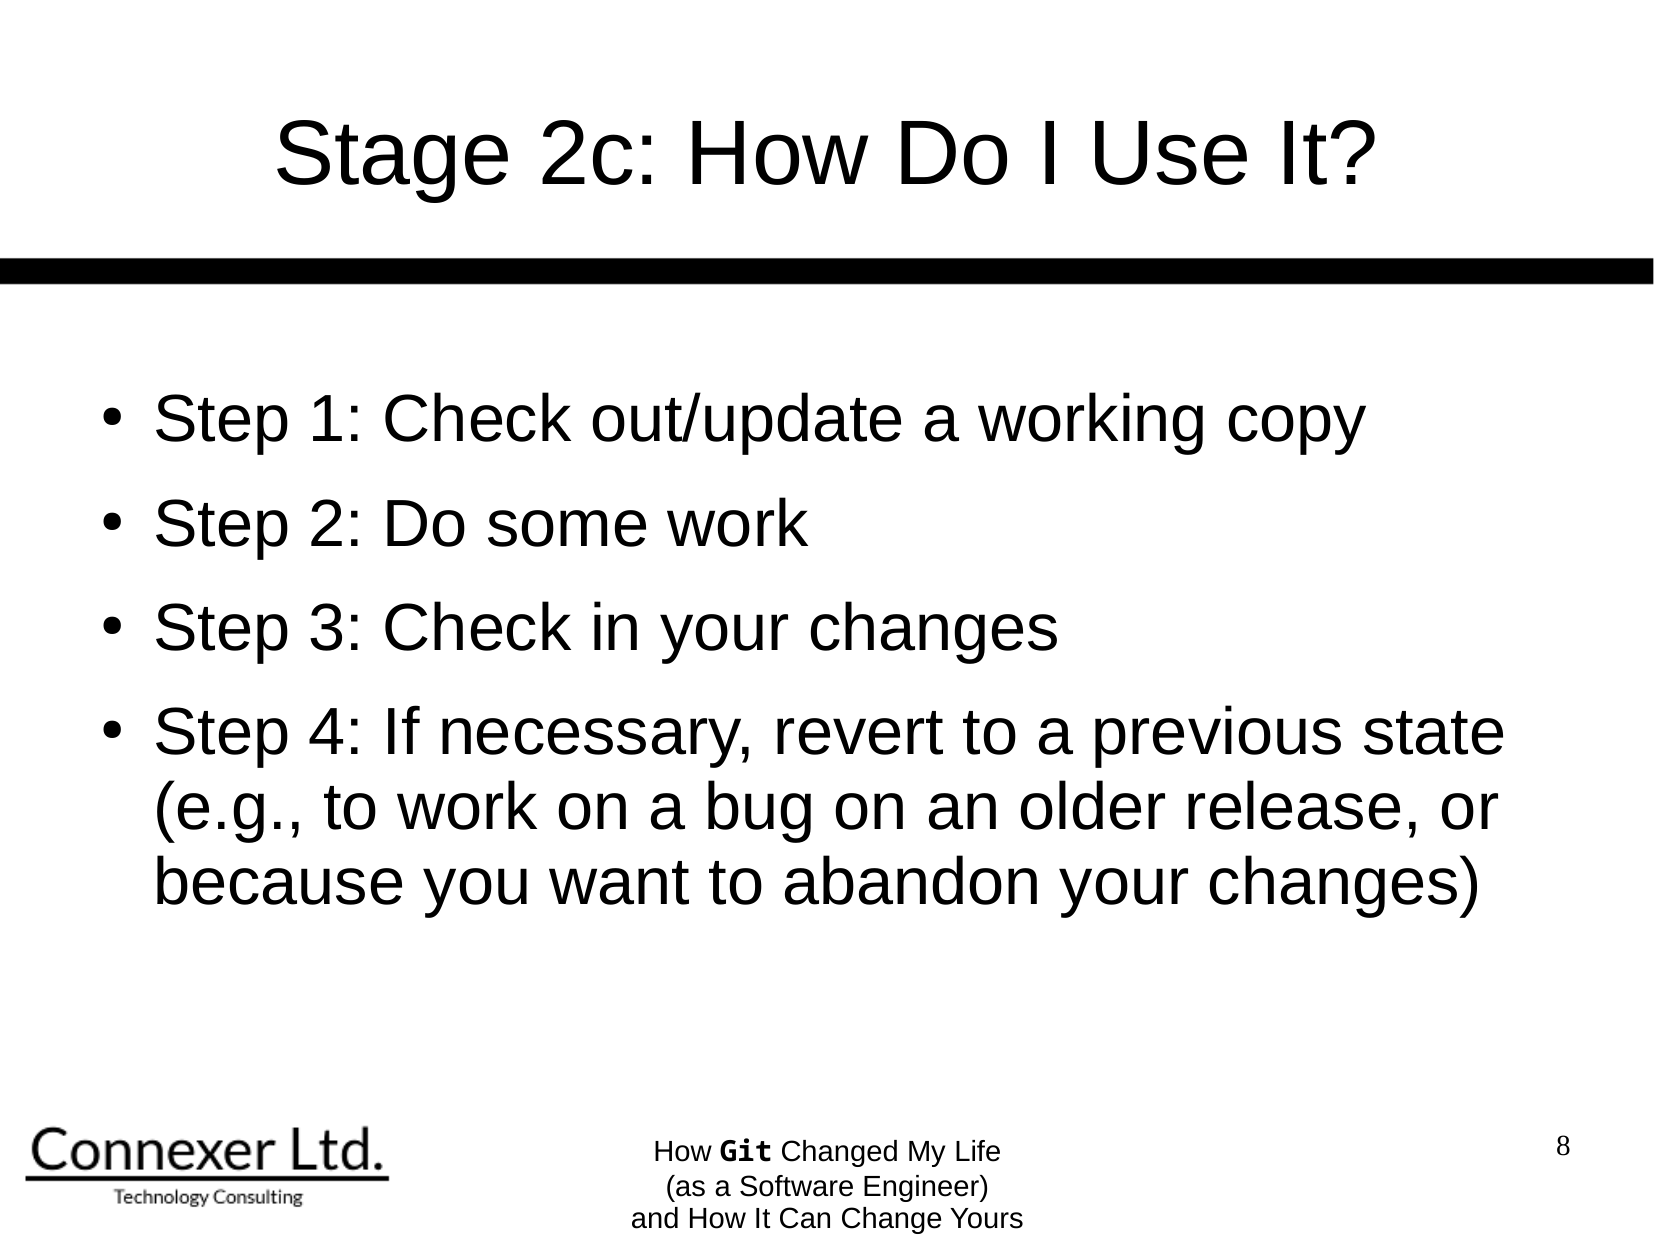

# Stage 2c: How Do I Use It?
Step 1: Check out/update a working copy
Step 2: Do some work
Step 3: Check in your changes
Step 4: If necessary, revert to a previous state (e.g., to work on a bug on an older release, or because you want to abandon your changes)
8